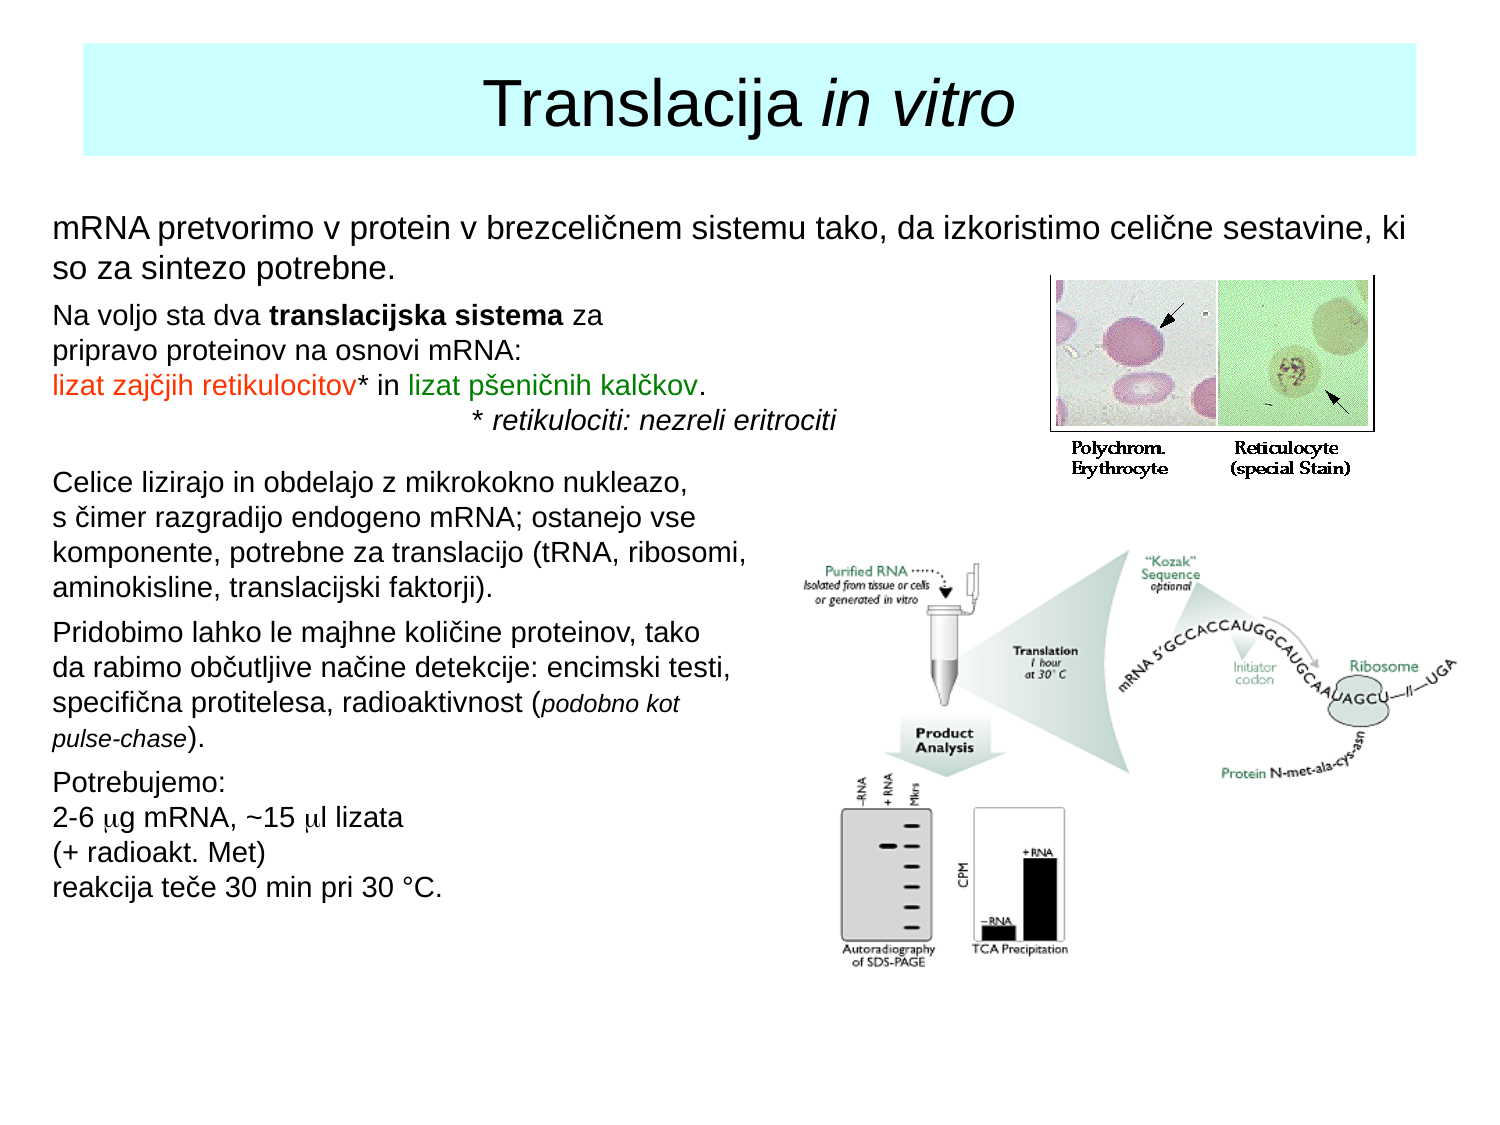

Translacija in vitro
mRNA pretvorimo v protein v brezceličnem sistemu tako, da izkoristimo celične sestavine, ki so za sintezo potrebne.
Na voljo sta dva translacijska sistema za
pripravo proteinov na osnovi mRNA:
lizat zajčjih retikulocitov* in lizat pšeničnih kalčkov.
 * retikulociti: nezreli eritrociti
Celice lizirajo in obdelajo z mikrokokno nukleazo,
s čimer razgradijo endogeno mRNA; ostanejo vse
komponente, potrebne za translacijo (tRNA, ribosomi,
aminokisline, translacijski faktorji).
Pridobimo lahko le majhne količine proteinov, tako
da rabimo občutljive načine detekcije: encimski testi,
specifična protitelesa, radioaktivnost (podobno kot
pulse-chase).
Potrebujemo:
2-6 mg mRNA, ~15 ml lizata
(+ radioakt. Met)
reakcija teče 30 min pri 30 °C.